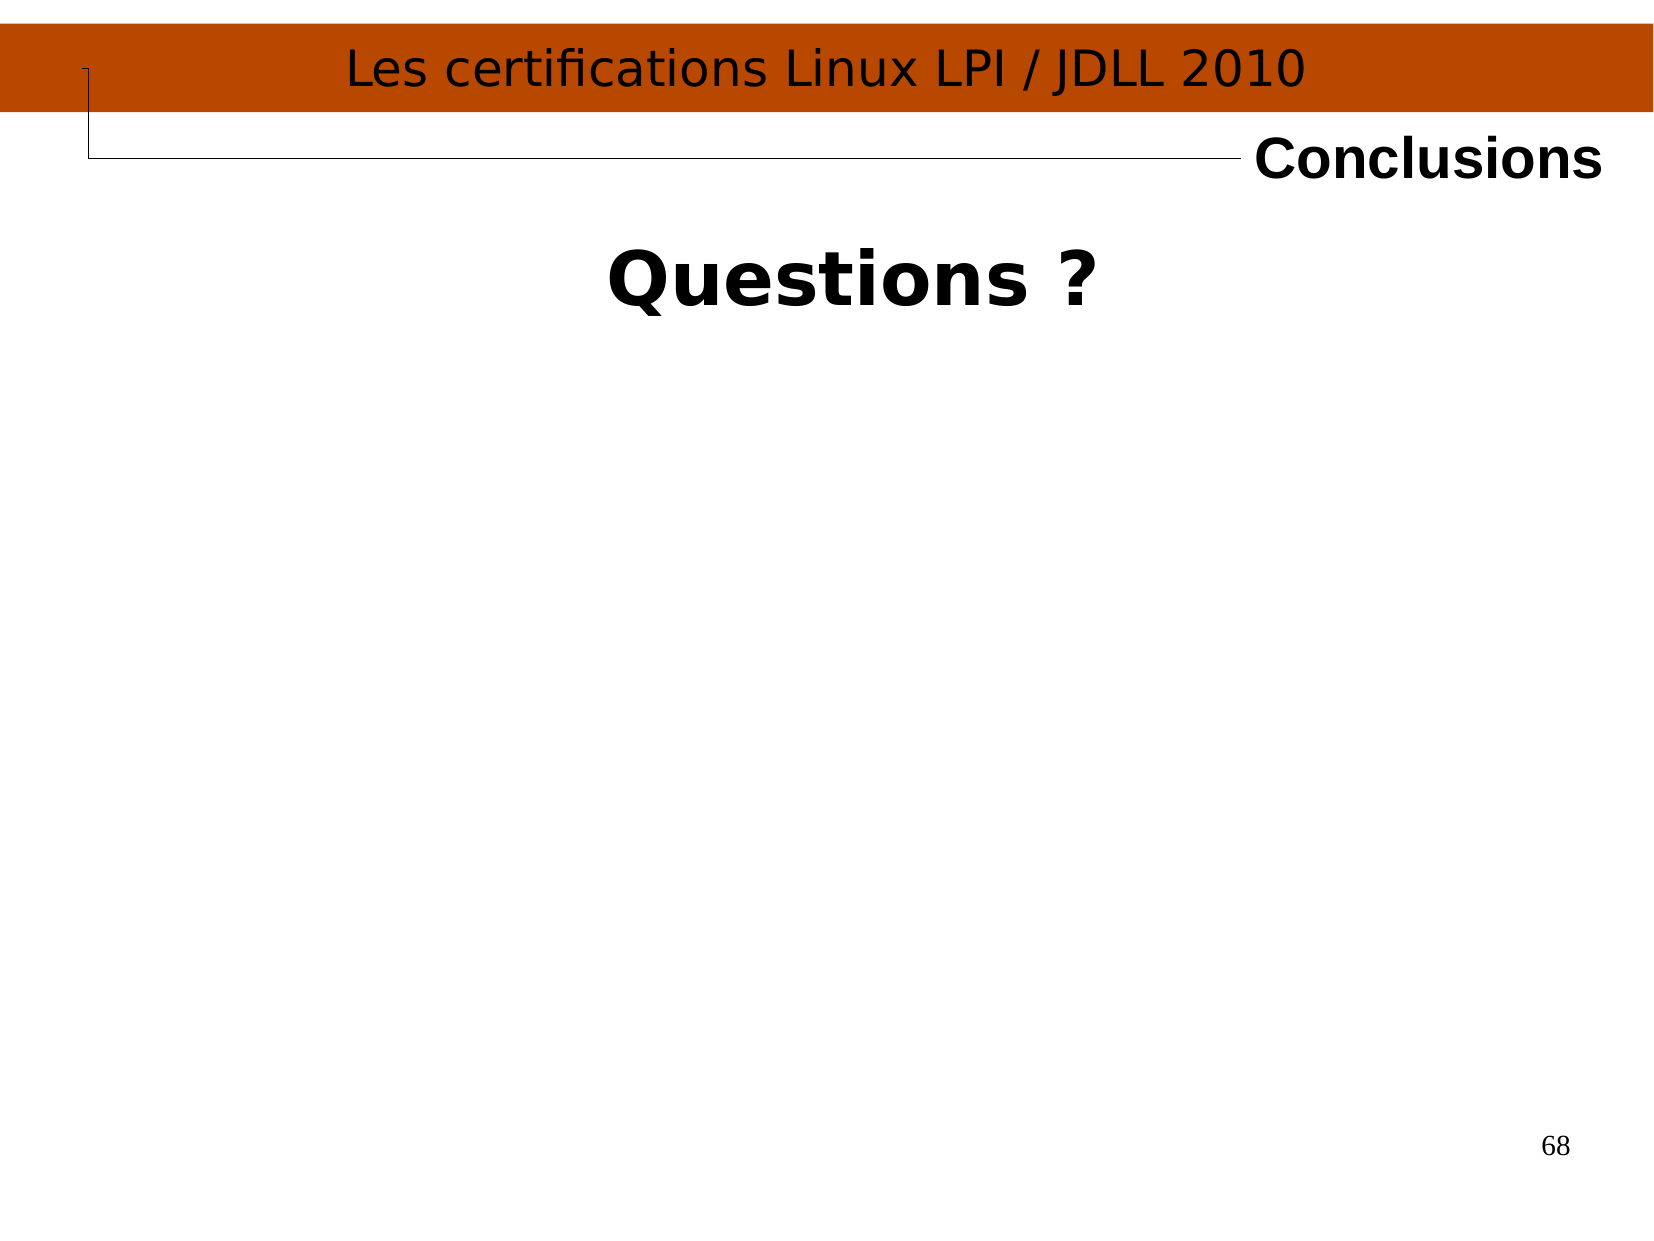

# Les certifications Linux LPI / JDLL 2010
Conclusions
Questions ?
68